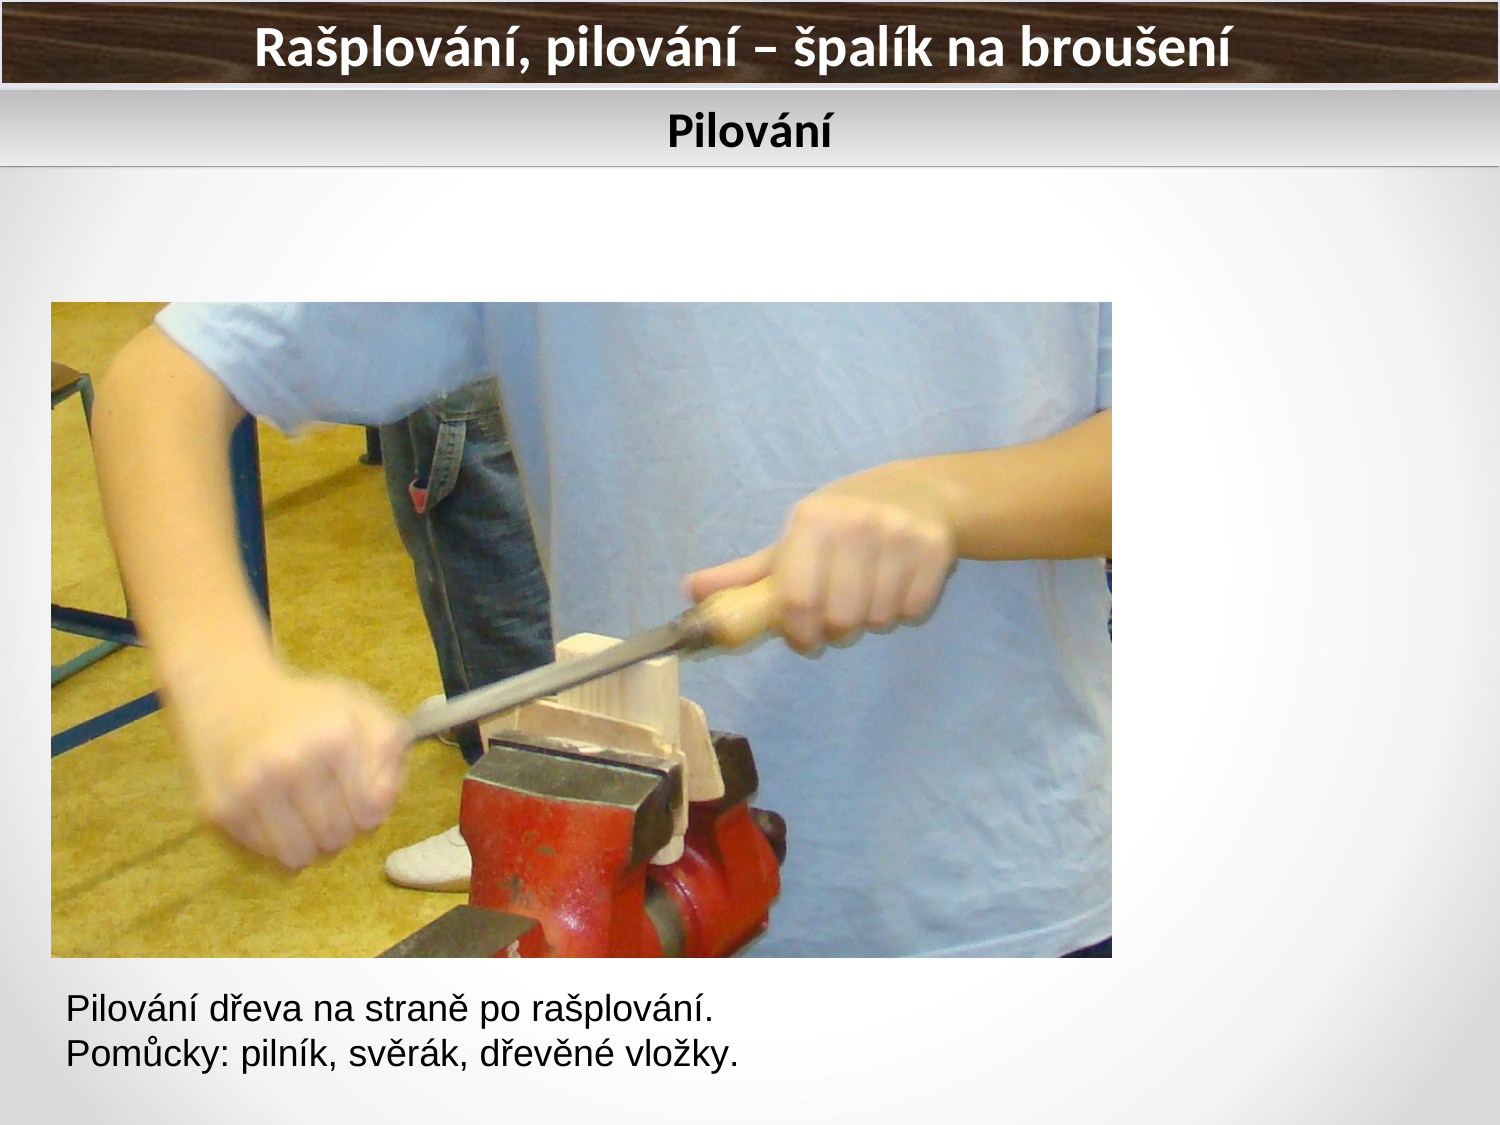

Rašplování, pilování – špalík na broušení
Pilování
Pilování dřeva na straně po rašplování.
Pomůcky: pilník, svěrák, dřevěné vložky.